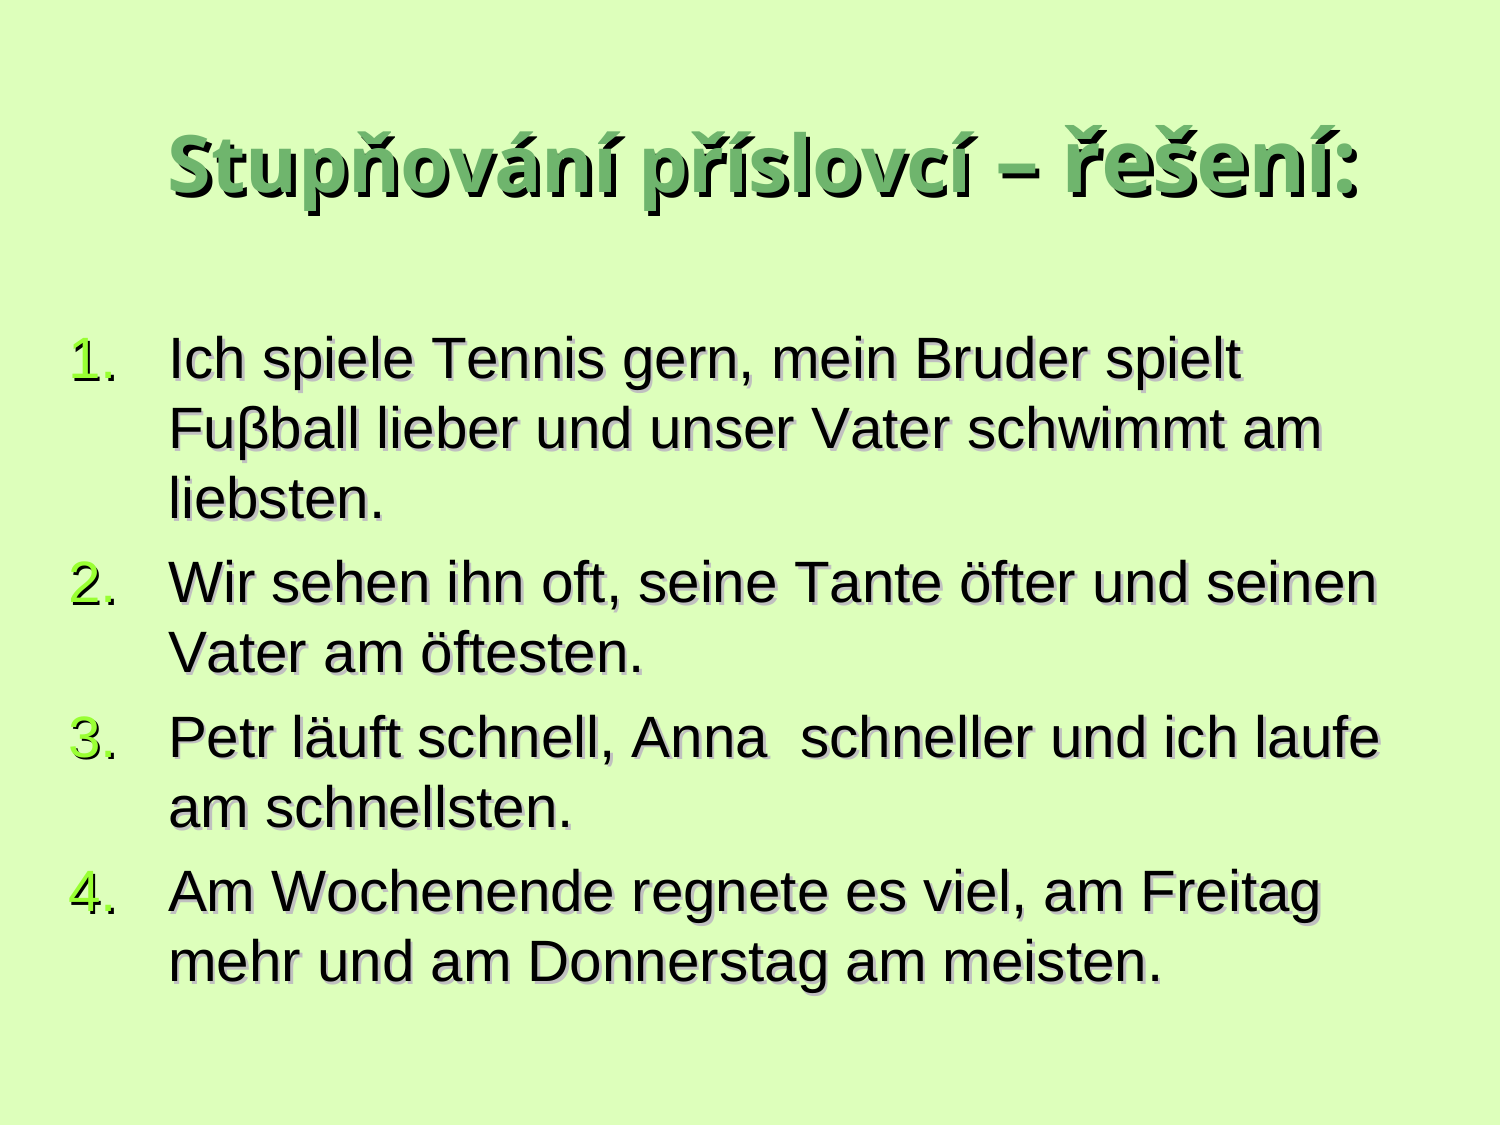

# Stupňování příslovcí – řešení:
Ich spiele Tennis gern, mein Bruder spielt Fuβball lieber und unser Vater schwimmt am liebsten.
Wir sehen ihn oft, seine Tante öfter und seinen Vater am öftesten.
Petr läuft schnell, Anna schneller und ich laufe am schnellsten.
Am Wochenende regnete es viel, am Freitag mehr und am Donnerstag am meisten.